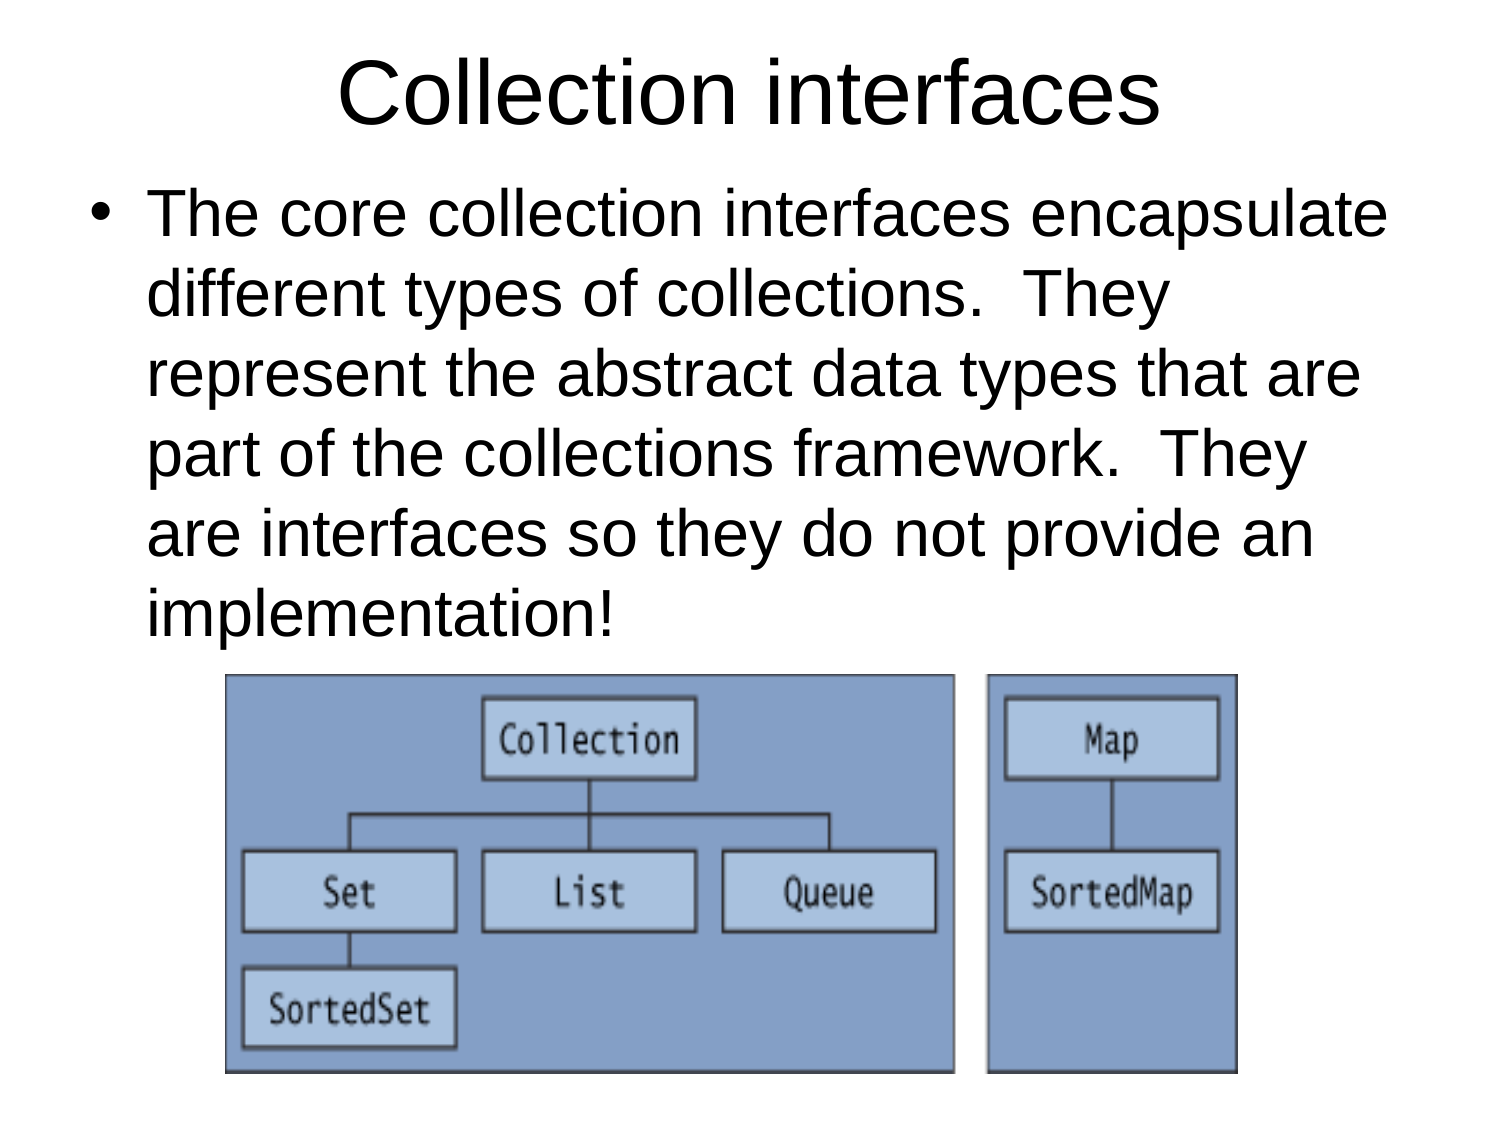

# Collection interfaces
The core collection interfaces encapsulate different types of collections. They represent the abstract data types that are part of the collections framework. They are interfaces so they do not provide an implementation!